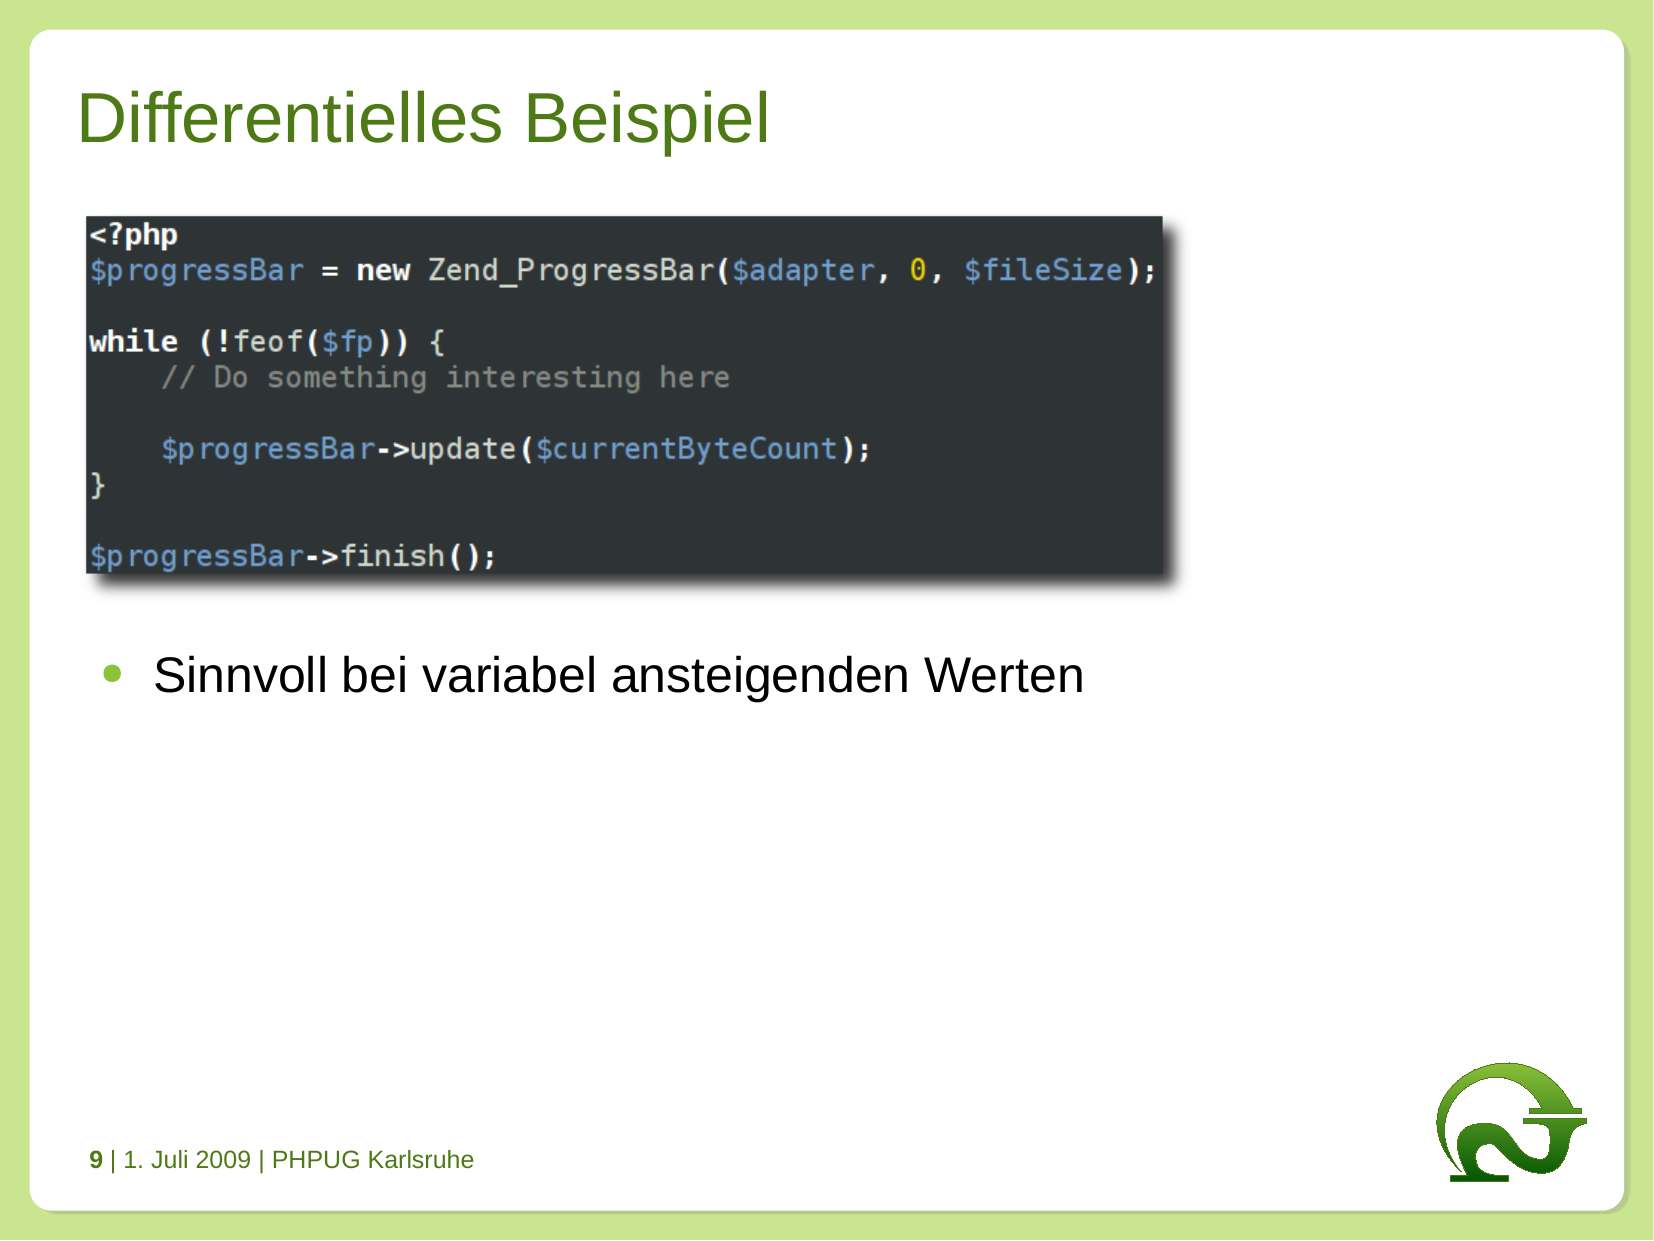

# Differentielles Beispiel
Sinnvoll bei variabel ansteigenden Werten